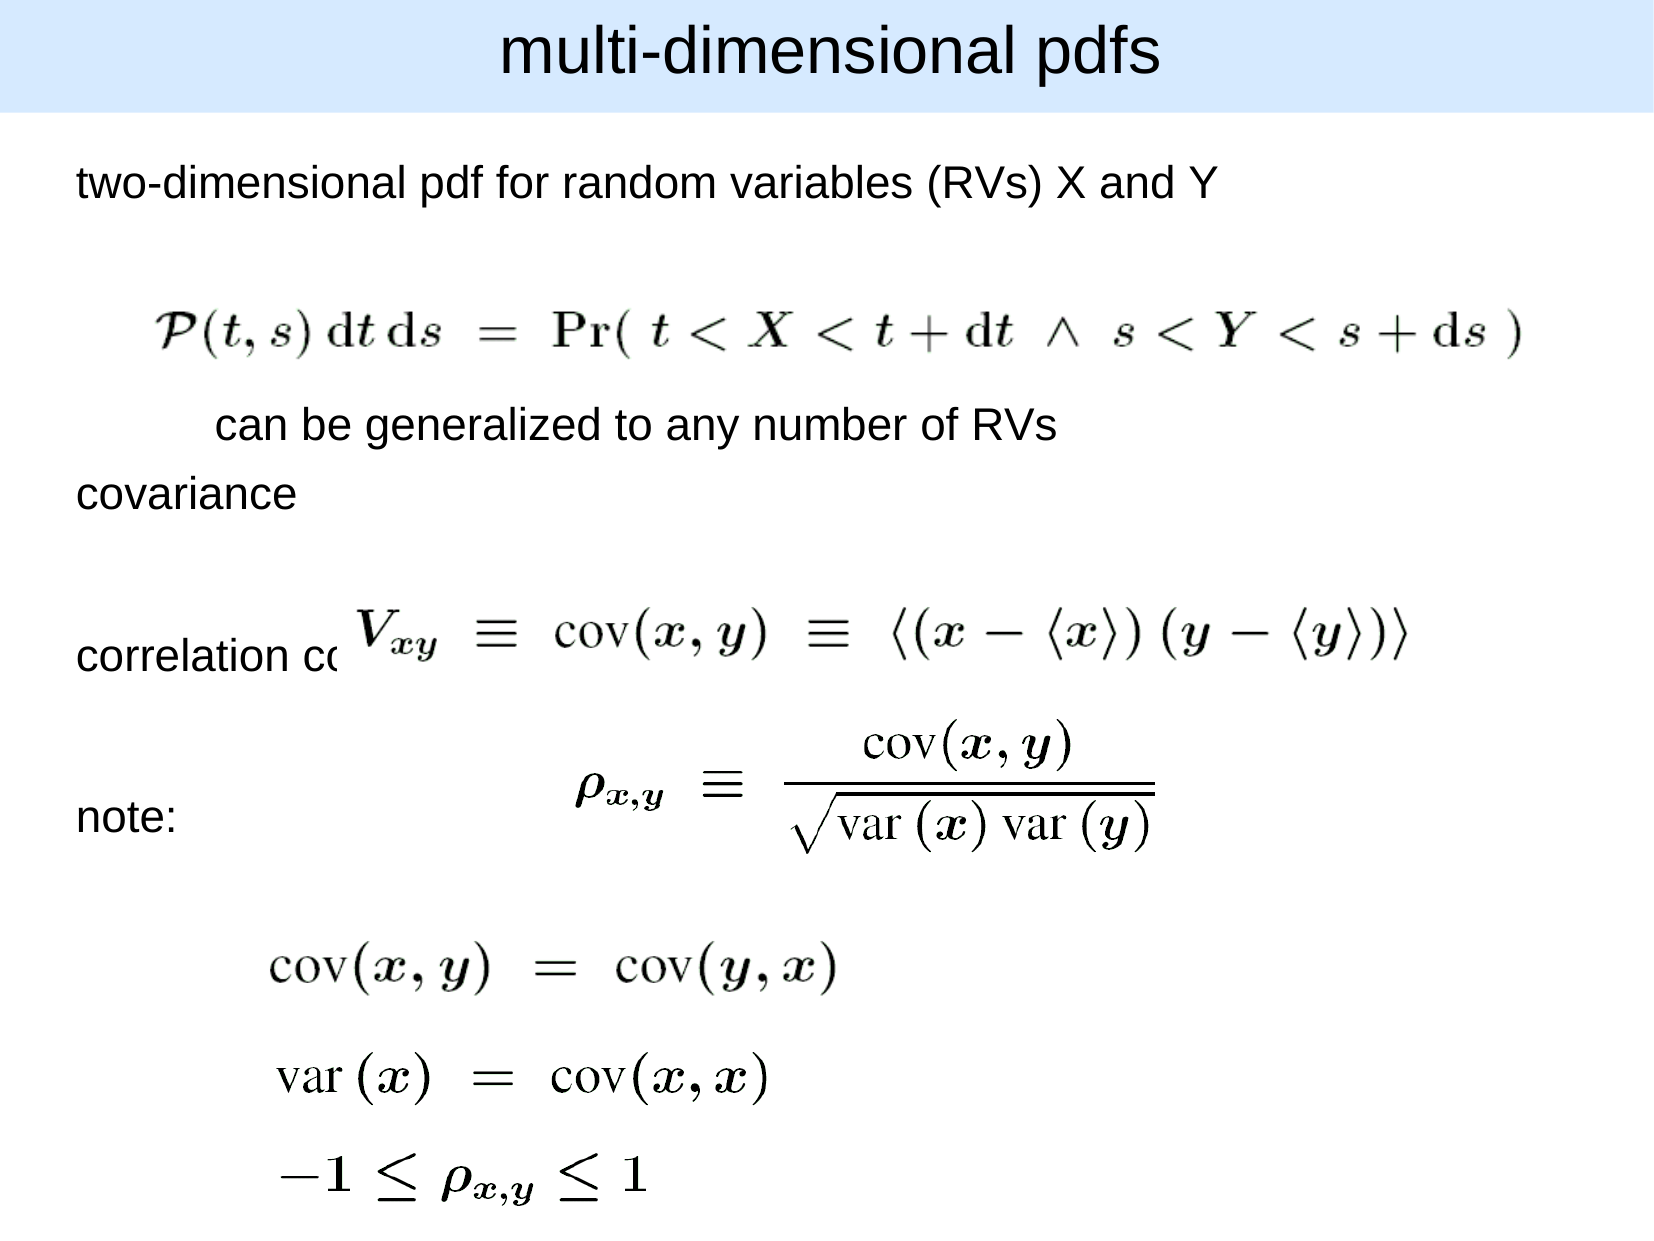

# multi-dimensional pdfs
 two-dimensional pdf for random variables (RVs) X and Y
can be generalized to any number of RVs
 covariance
 correlation coefficient
 note: